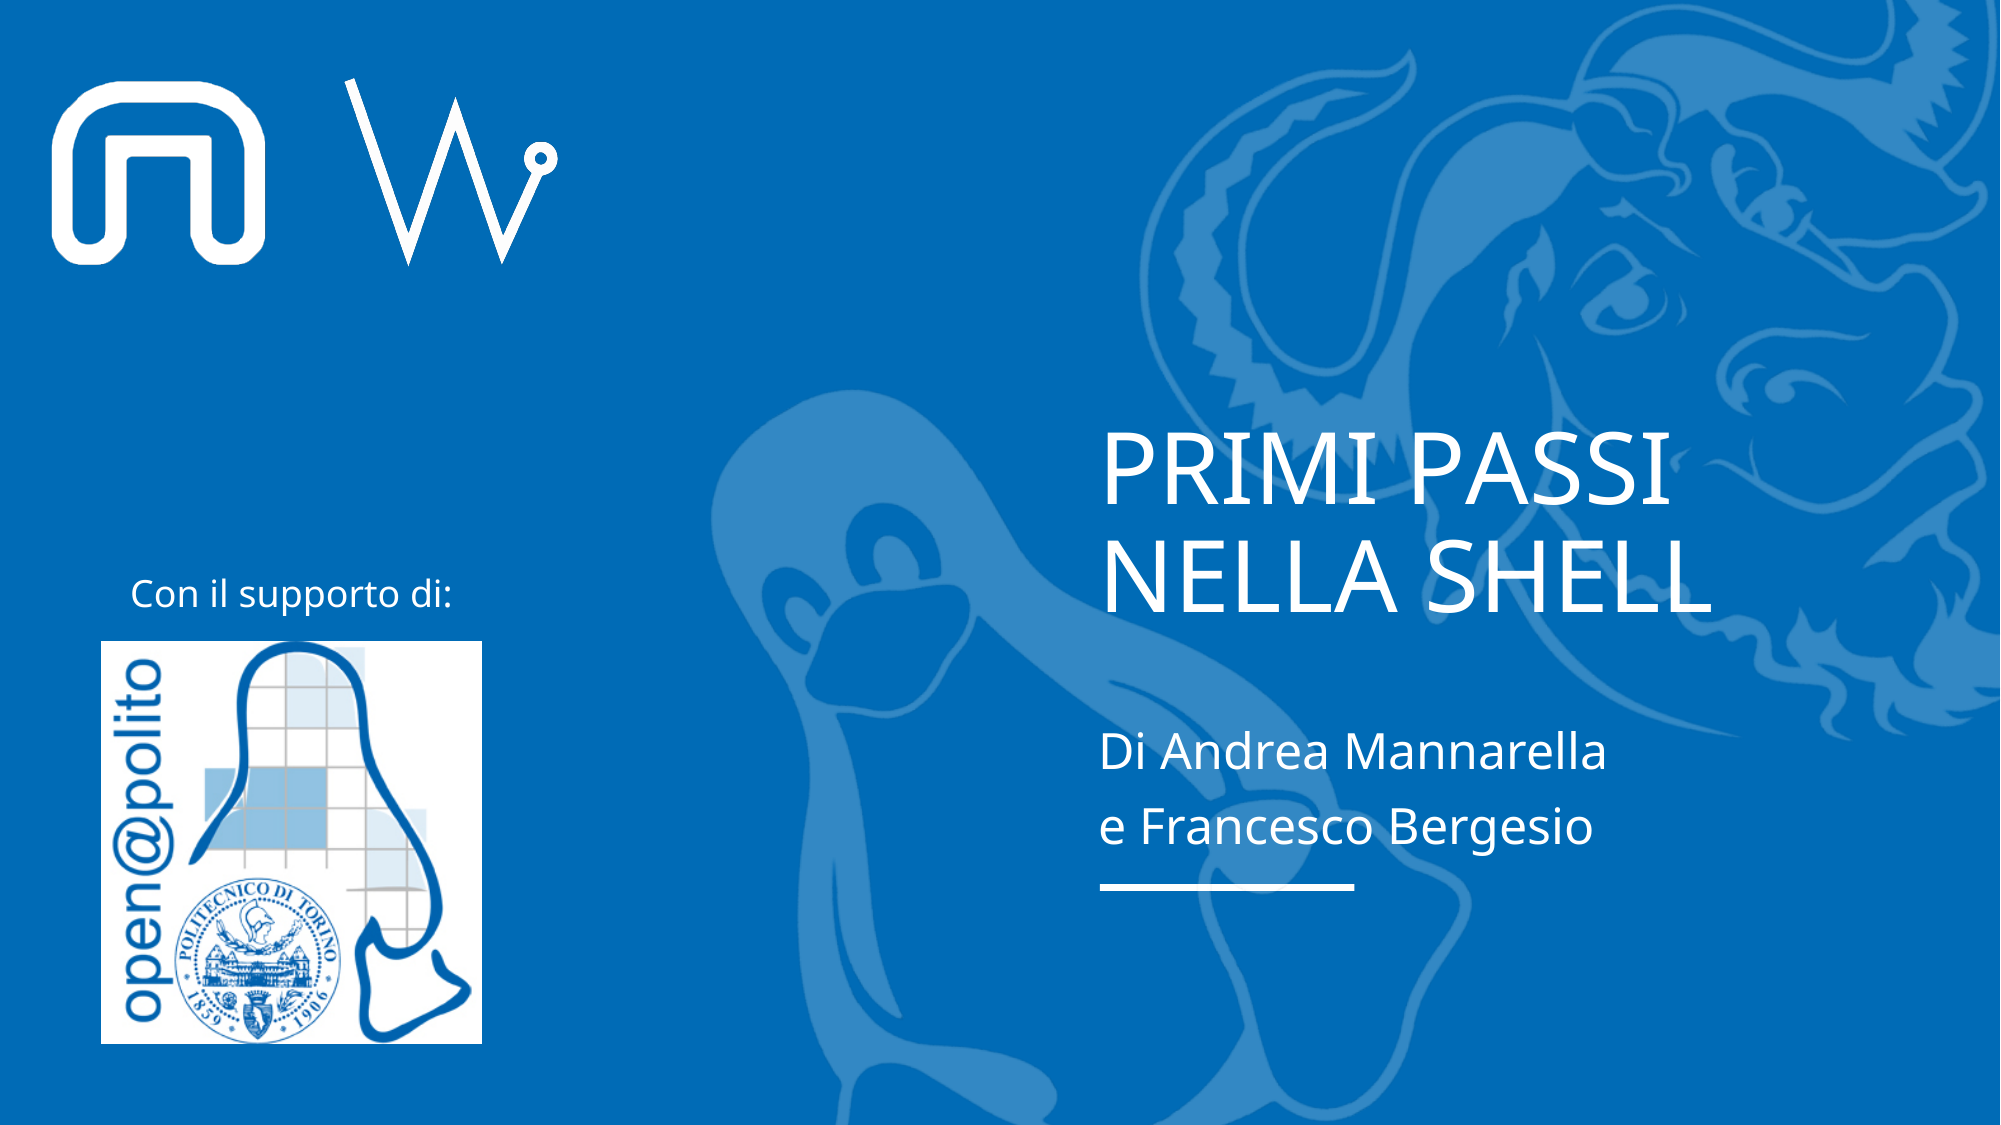

PRIMI PASSI NELLA SHELL
# Di Andrea Mannarella
e Francesco Bergesio